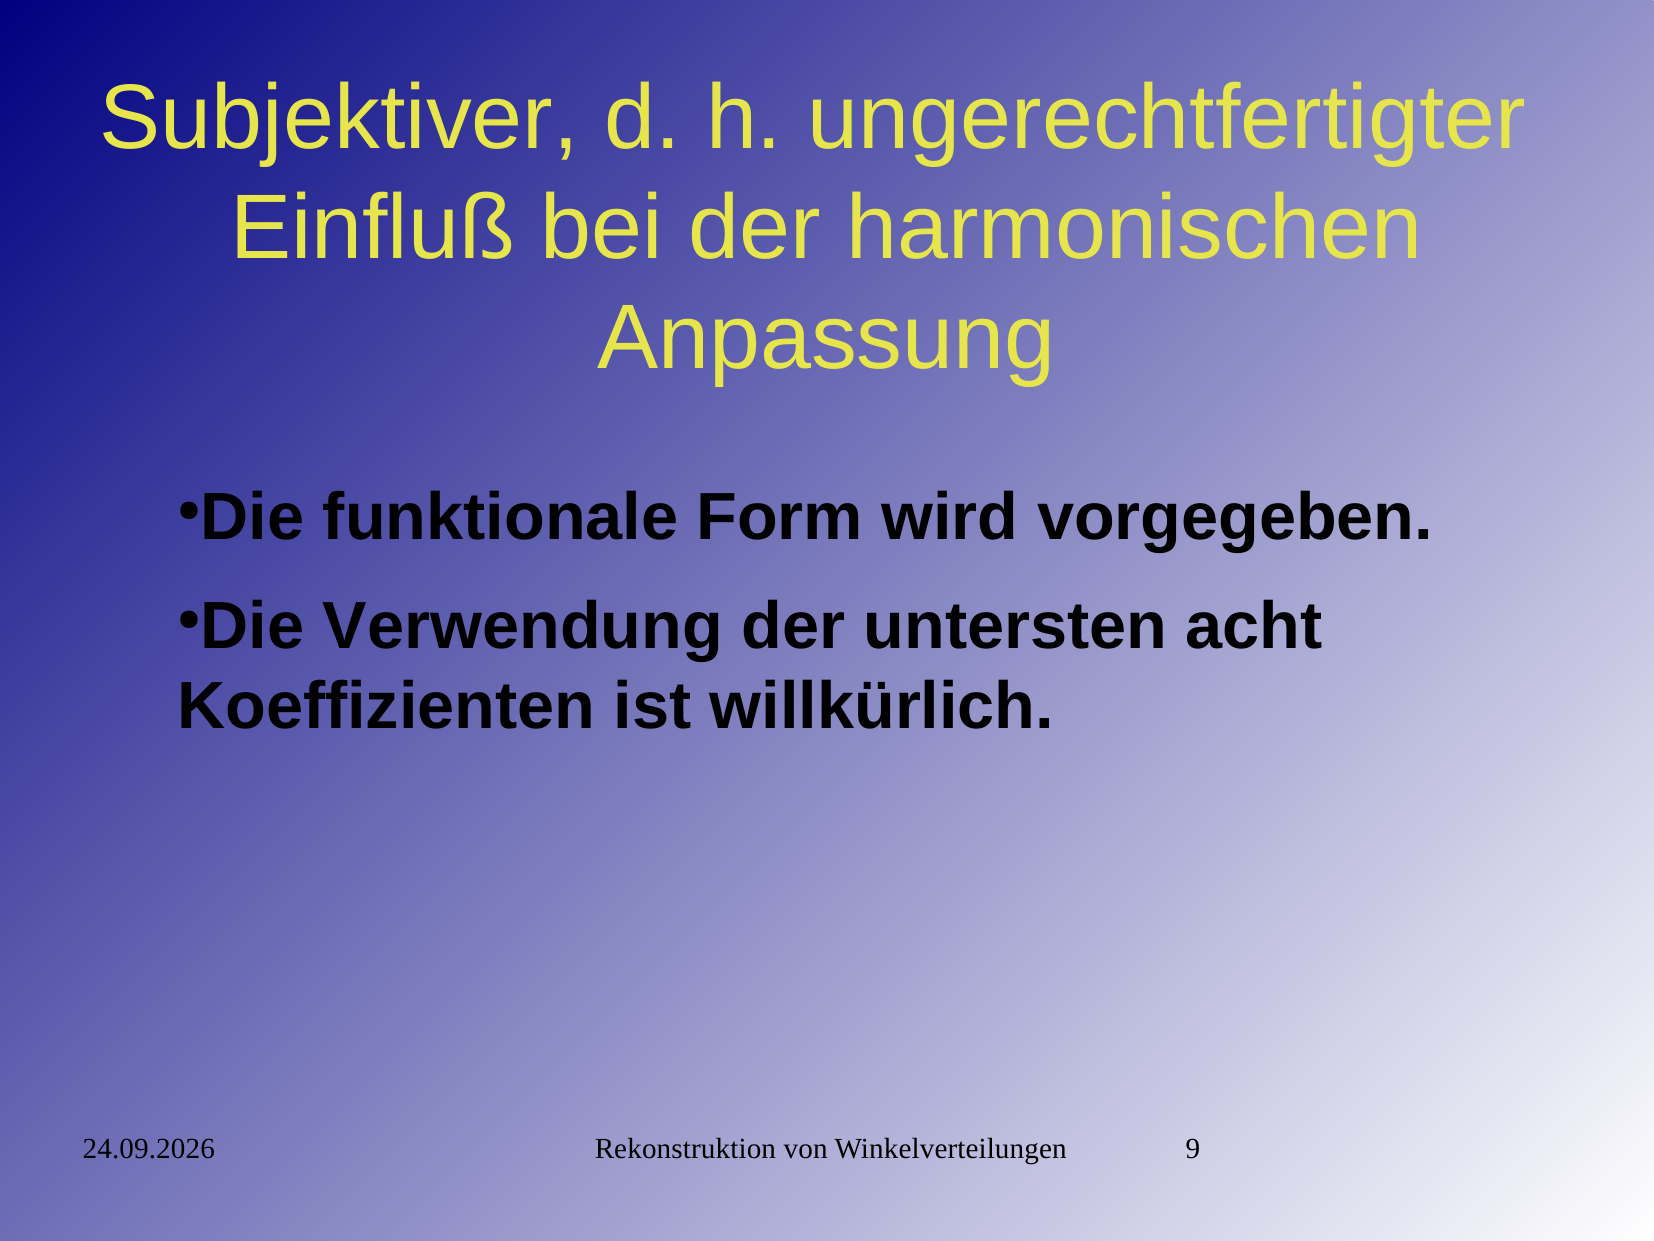

# Subjektiver, d. h. ungerechtfertigter Einfluß bei der harmonischen Anpassung
Die funktionale Form wird vorgegeben.
Die Verwendung der untersten acht Koeffizienten ist willkürlich.
 Rekonstruktion von Winkelverteilungen